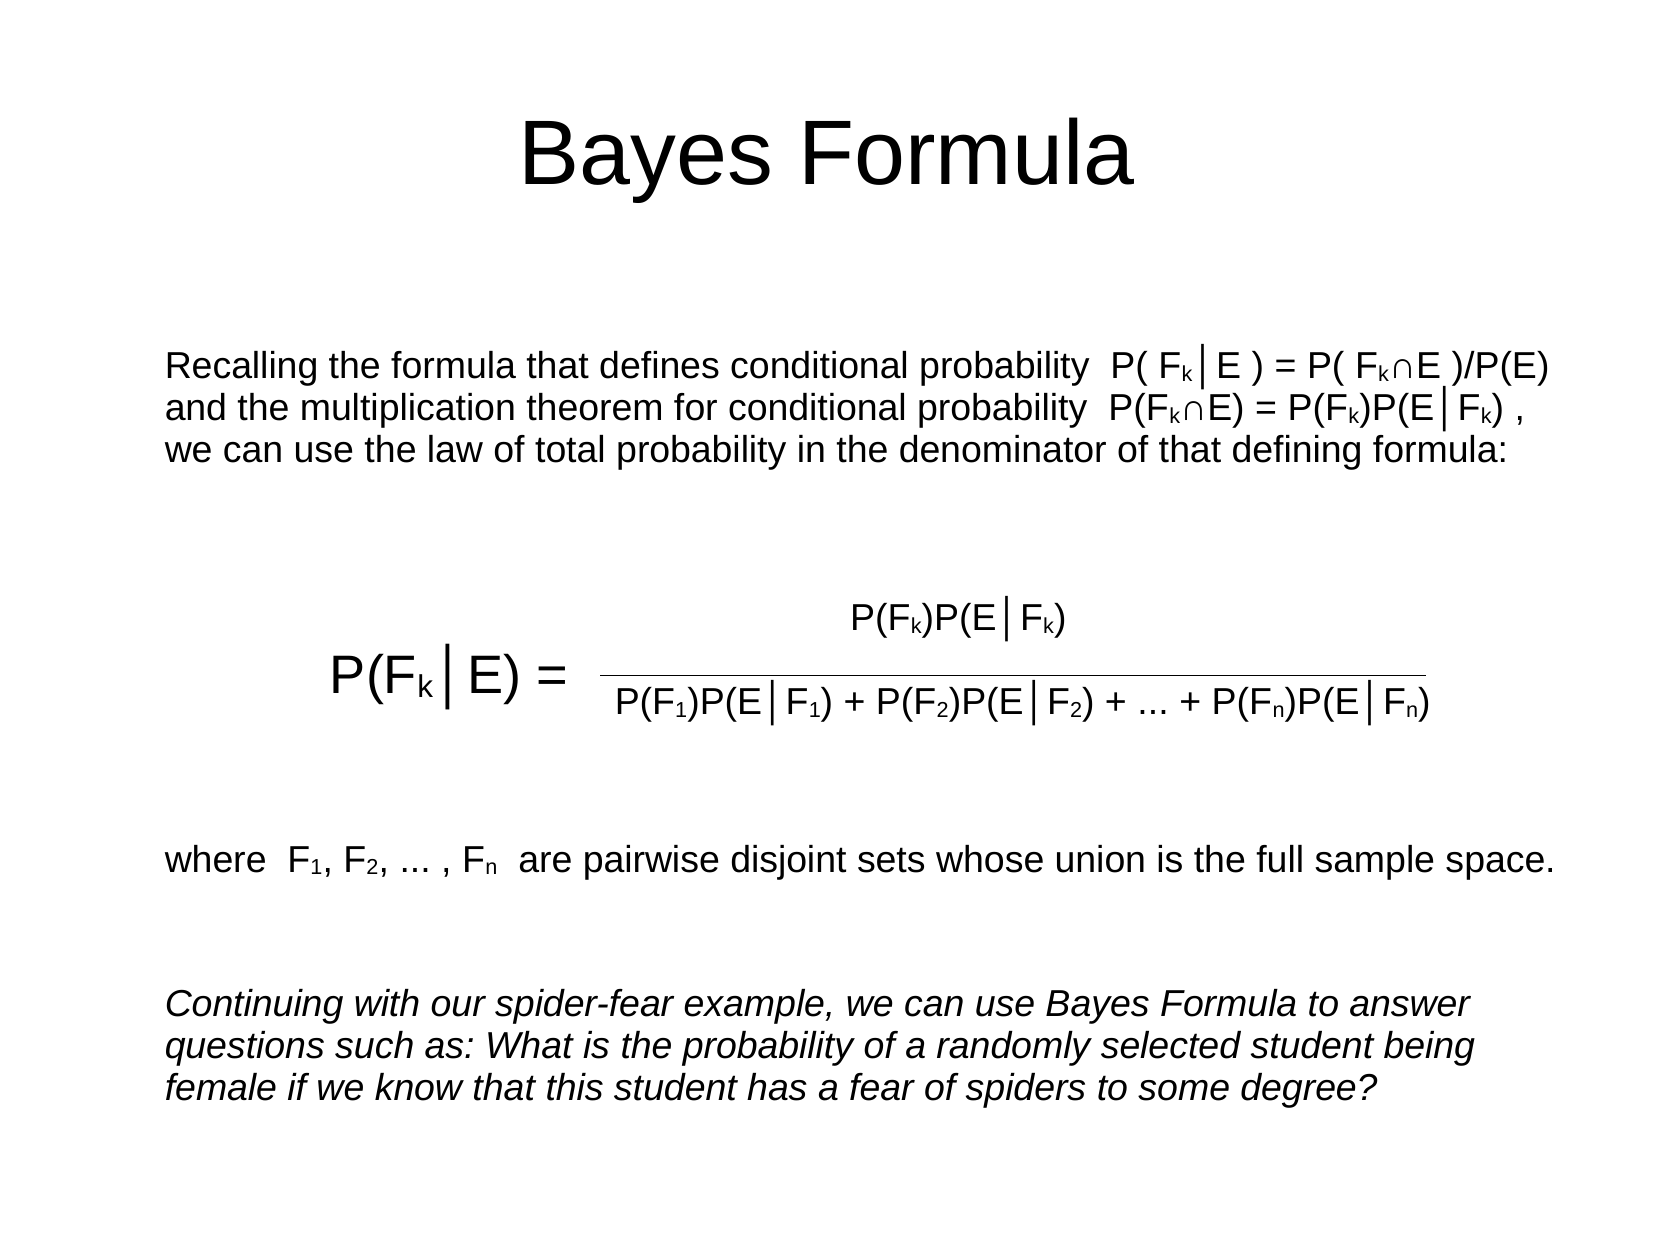

# Bayes Formula
Recalling the formula that defines conditional probability P( Fk│E ) = P( Fk∩E )/P(E)
and the multiplication theorem for conditional probability P(Fk∩E) = P(Fk)P(E│Fk) ,
we can use the law of total probability in the denominator of that defining formula:
									 P(Fk)P(E│Fk)
						P(F1)P(E│F1) + P(F2)P(E│F2) + ... + P(Fn)P(E│Fn)
 P(Fk│E) =
where F1, F2, ... , Fn are pairwise disjoint sets whose union is the full sample space.
Continuing with our spider-fear example, we can use Bayes Formula to answer
questions such as: What is the probability of a randomly selected student being
female if we know that this student has a fear of spiders to some degree?